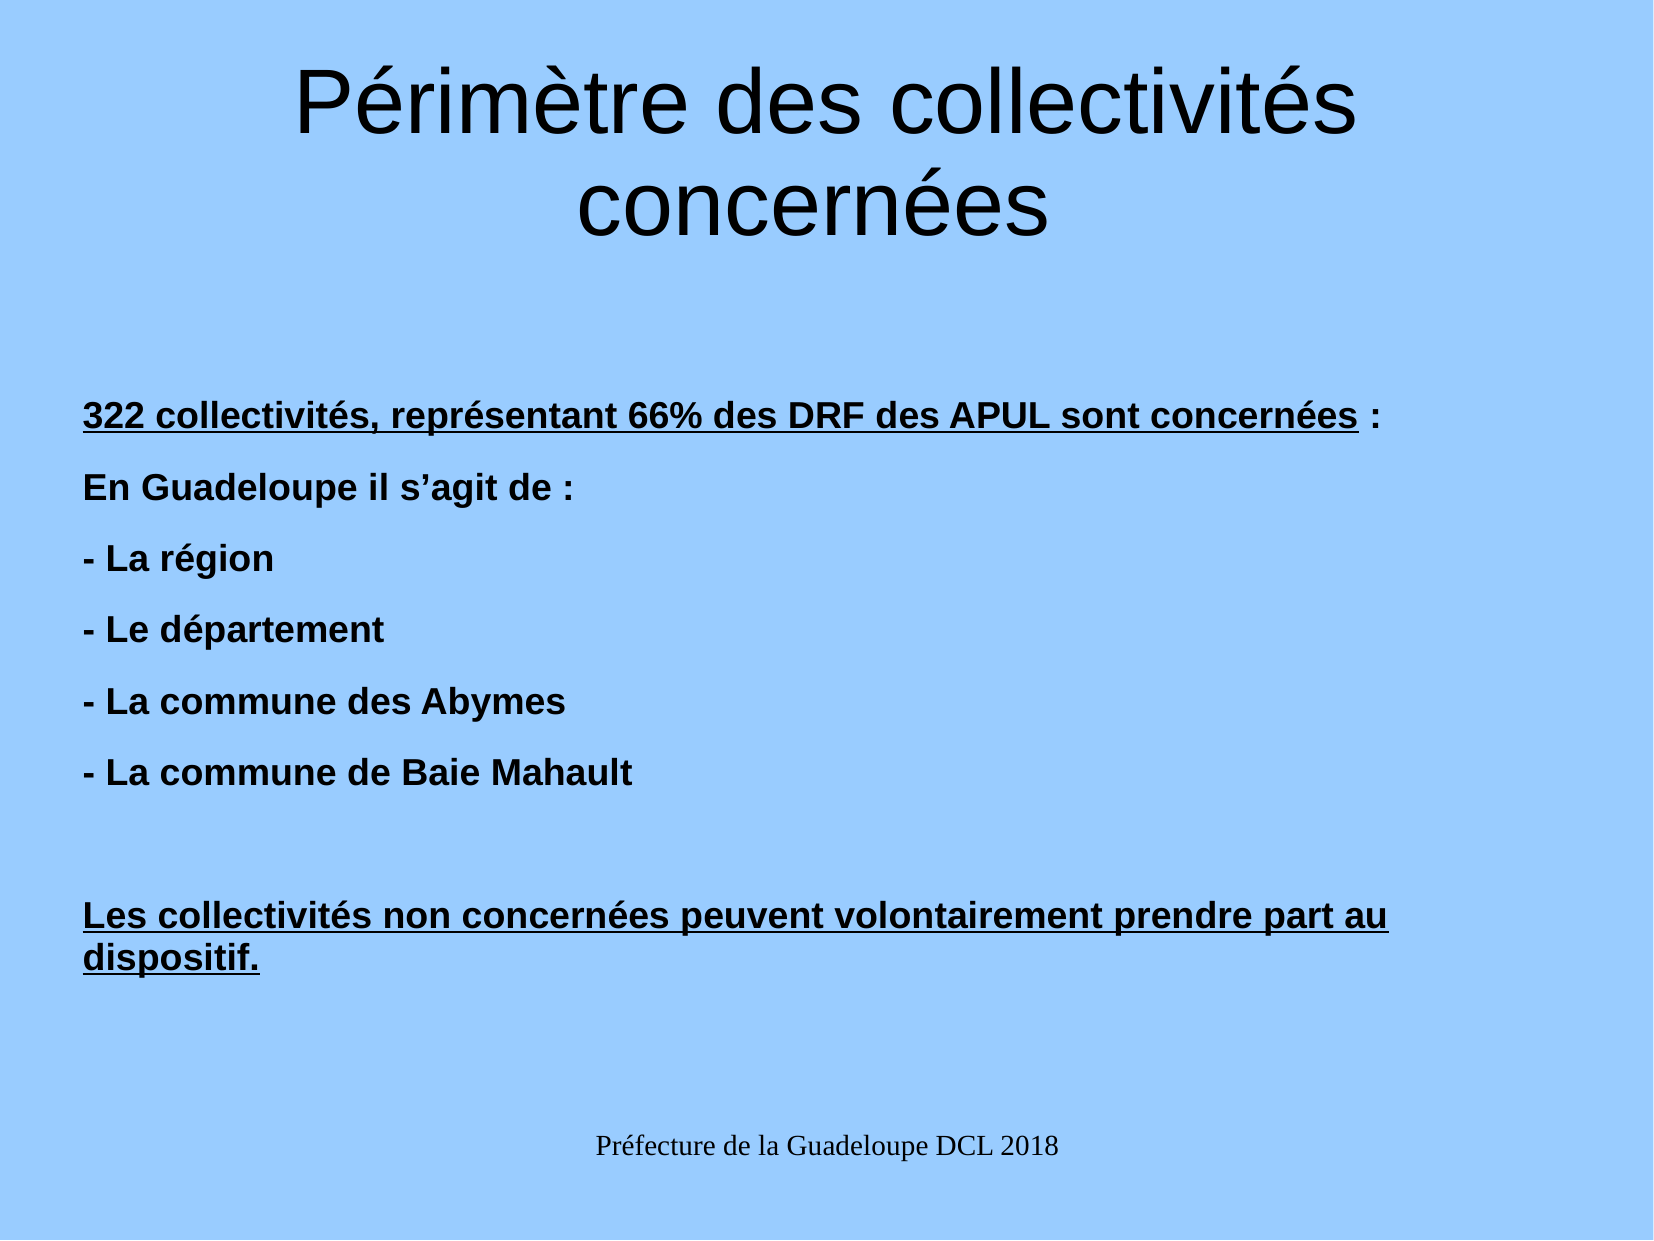

# Périmètre des collectivités concernées
322 collectivités, représentant 66% des DRF des APUL sont concernées :
En Guadeloupe il s’agit de :
- La région
- Le département
- La commune des Abymes
- La commune de Baie Mahault
Les collectivités non concernées peuvent volontairement prendre part au dispositif.
Préfecture de la Guadeloupe DCL 2018